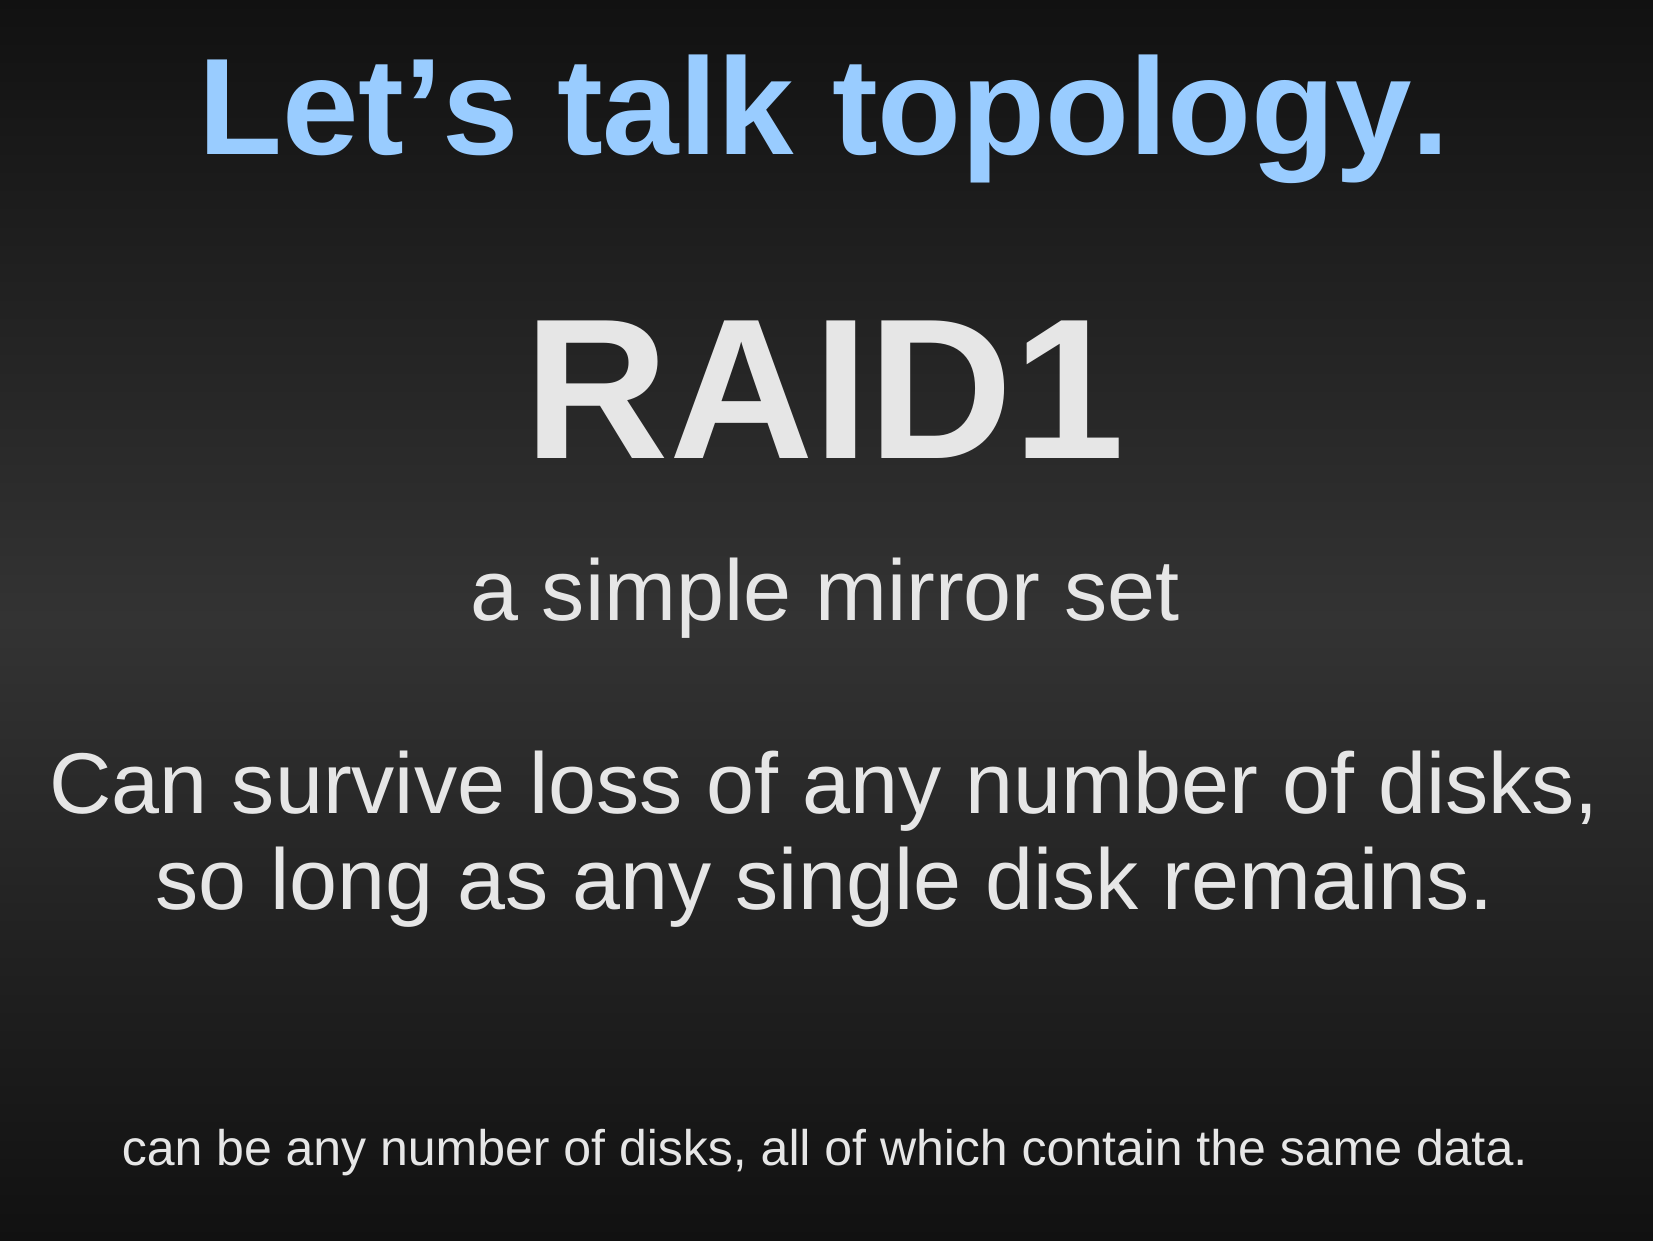

# Let’s talk topology.
RAID1
a simple mirror set
Can survive loss of any number of disks,
so long as any single disk remains.
can be any number of disks, all of which contain the same data.